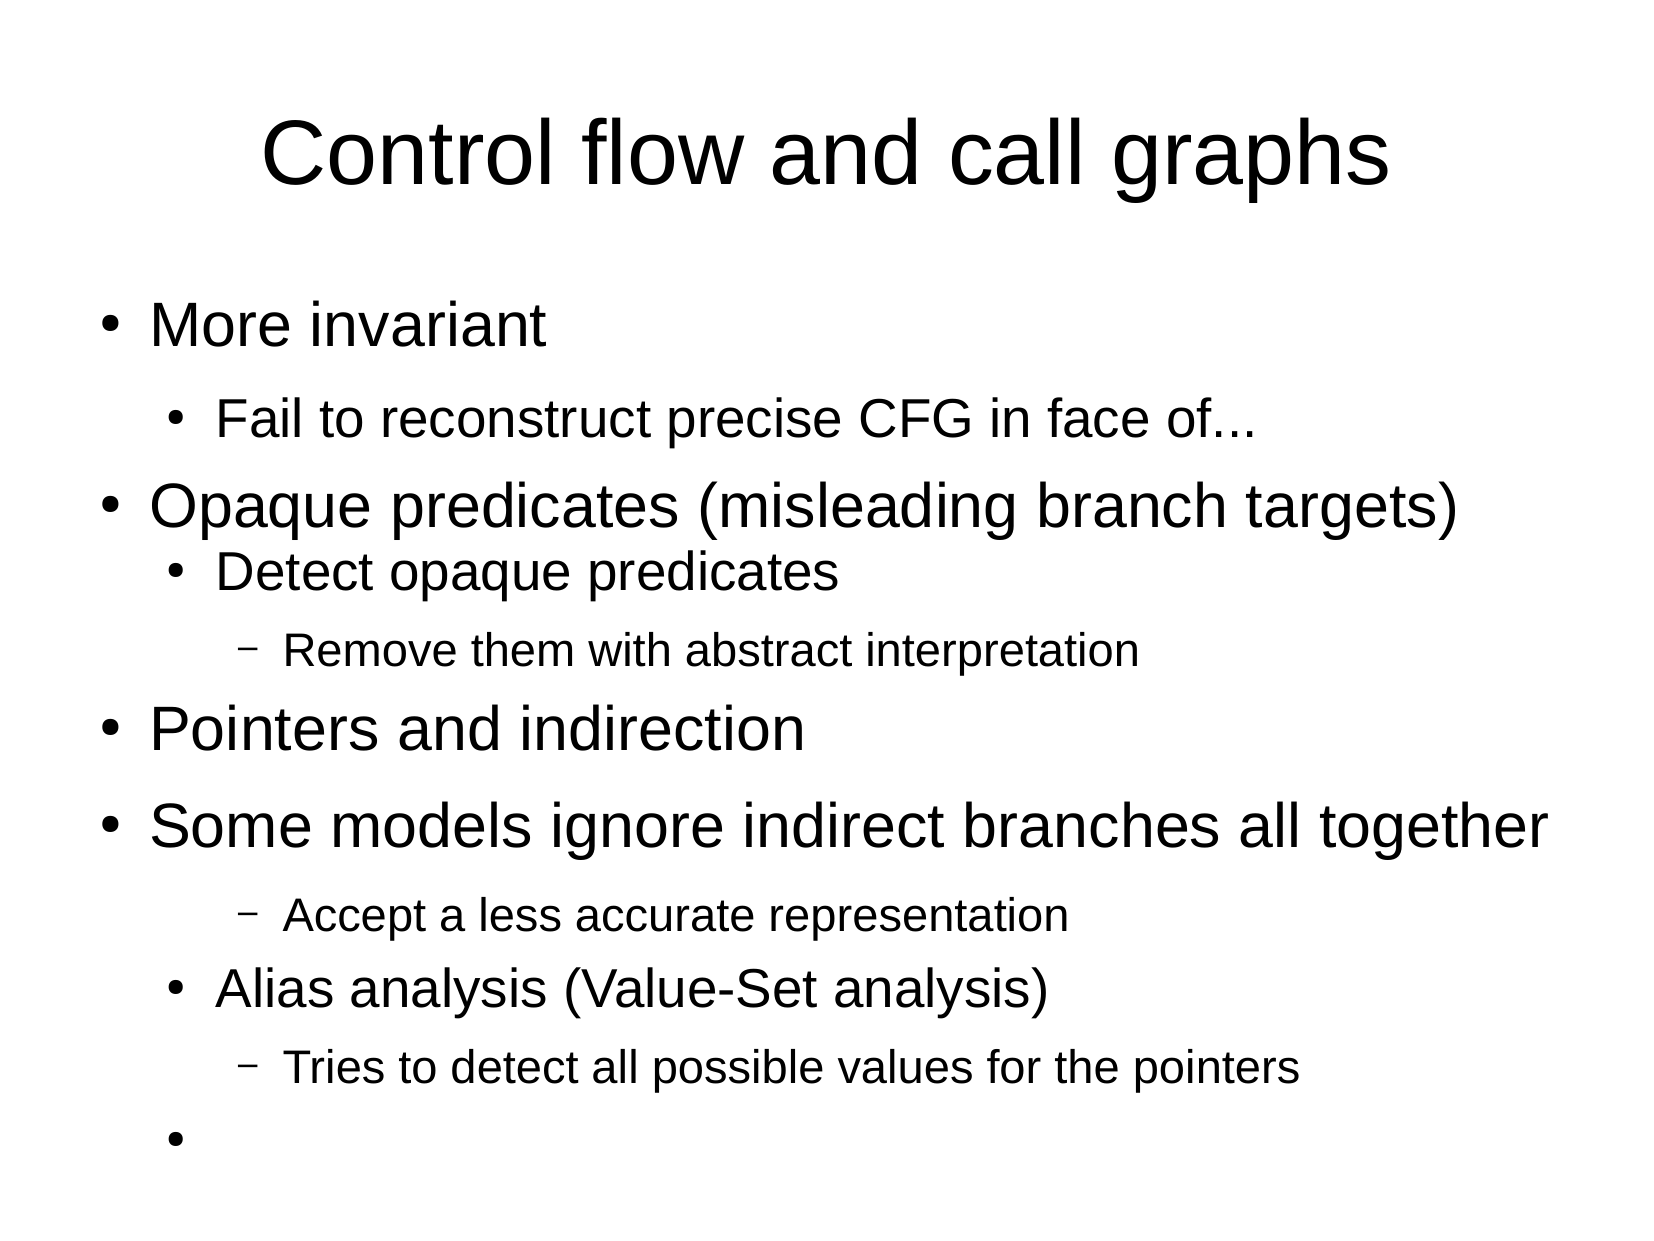

# Control flow and call graphs
More invariant
Fail to reconstruct precise CFG in face of...
Opaque predicates (misleading branch targets)
Detect opaque predicates
Remove them with abstract interpretation
Pointers and indirection
Some models ignore indirect branches all together
Accept a less accurate representation
Alias analysis (Value-Set analysis)
Tries to detect all possible values for the pointers